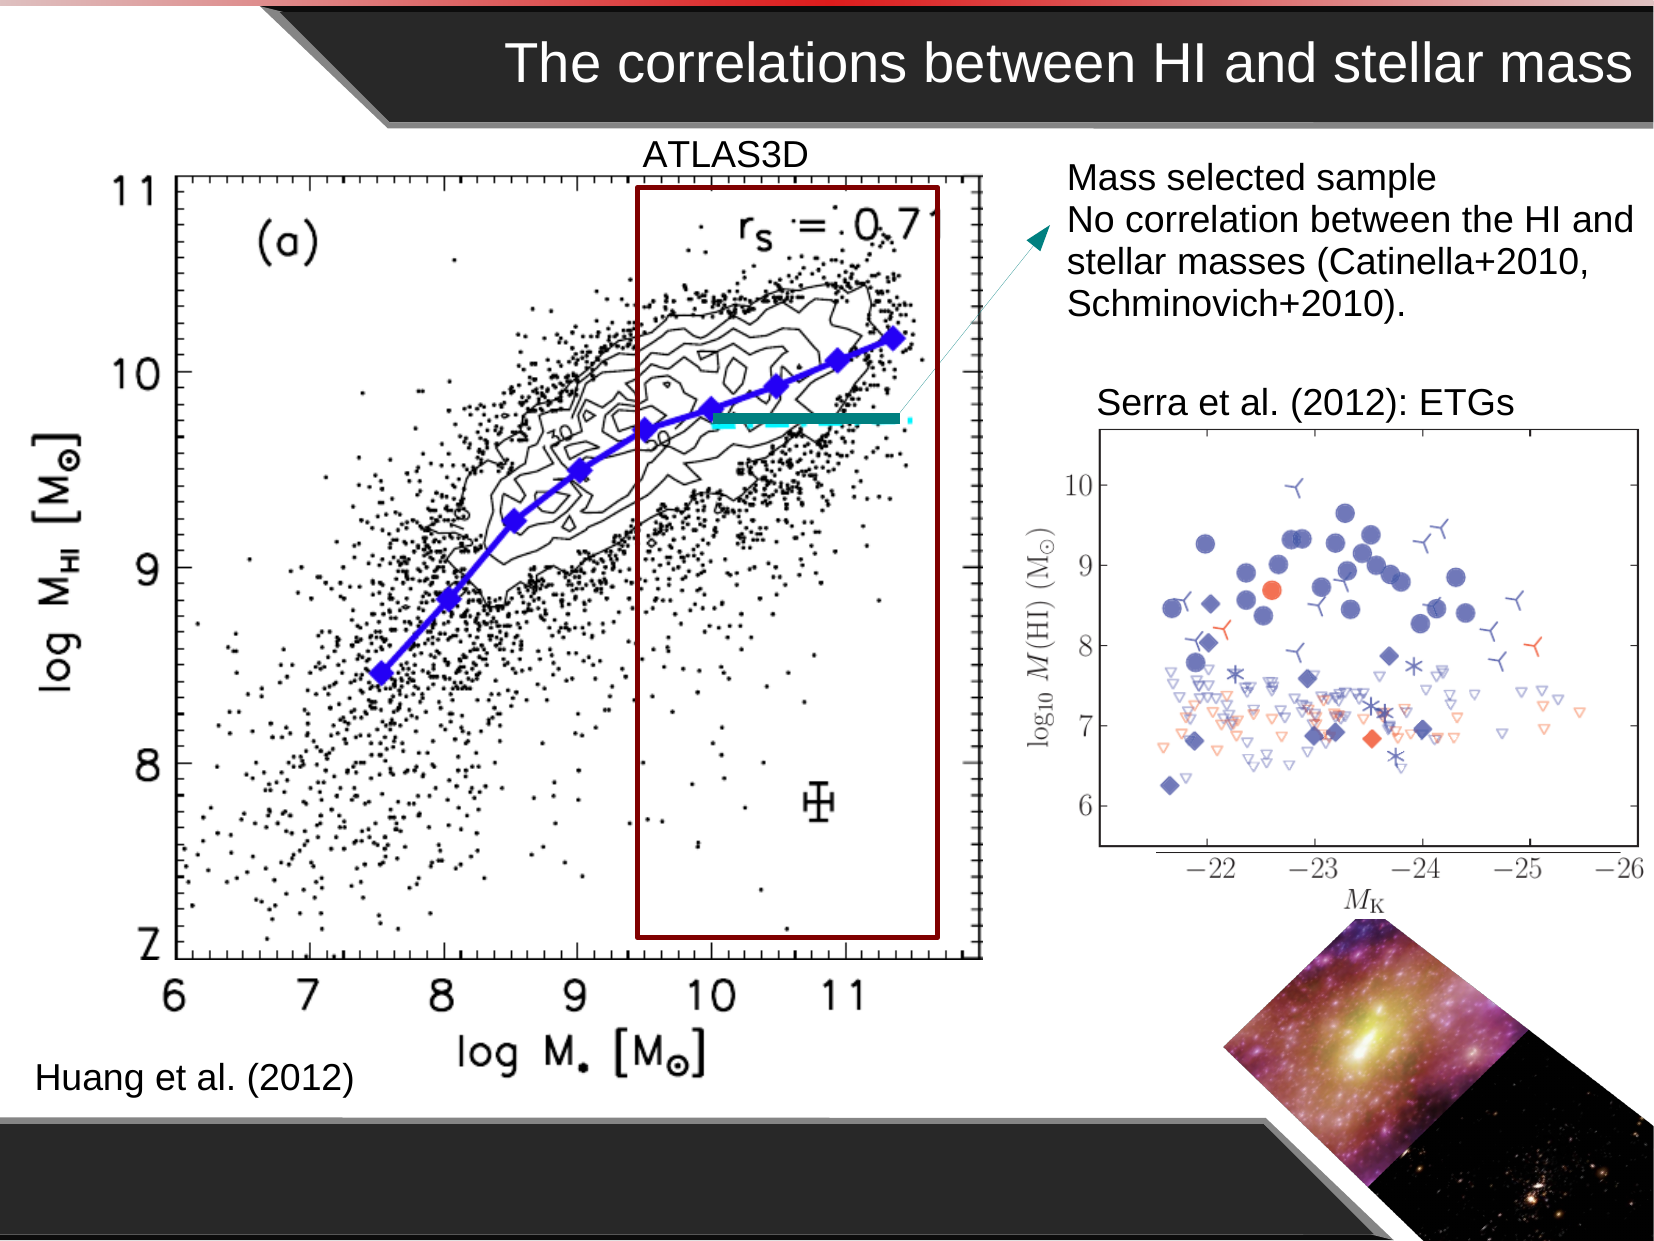

# The correlations between HI and stellar mass
ATLAS3D
Mass selected sample
No correlation between the HI and stellar masses (Catinella+2010, Schminovich+2010).
Serra et al. (2012): ETGs
Huang et al. (2012)